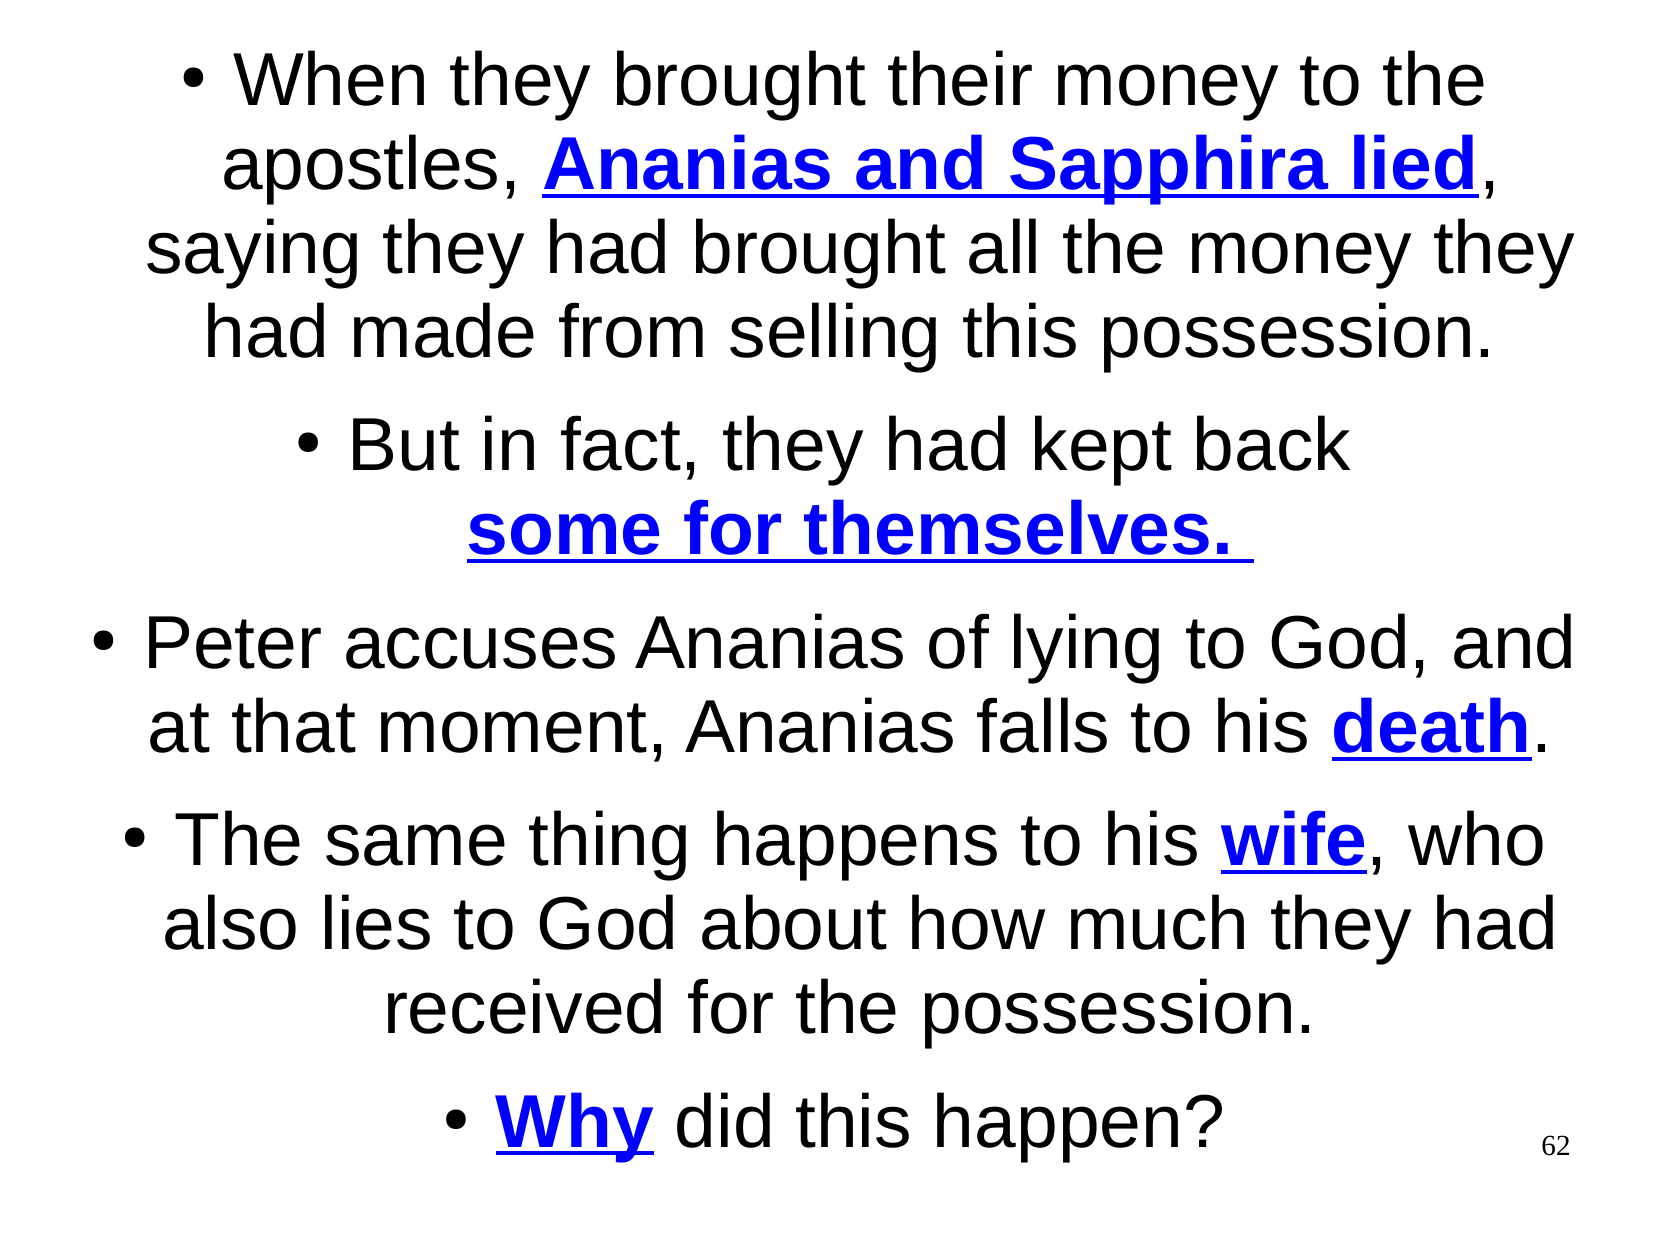

# When they brought their money to the apostles, Ananias and Sapphira lied, saying they had brought all the money they had made from selling this possession.
But in fact, they had kept back
some for themselves.
Peter accuses Ananias of lying to God, and at that moment, Ananias falls to his death.
The same thing happens to his wife, who also lies to God about how much they had received for the possession.
Why did this happen?
62